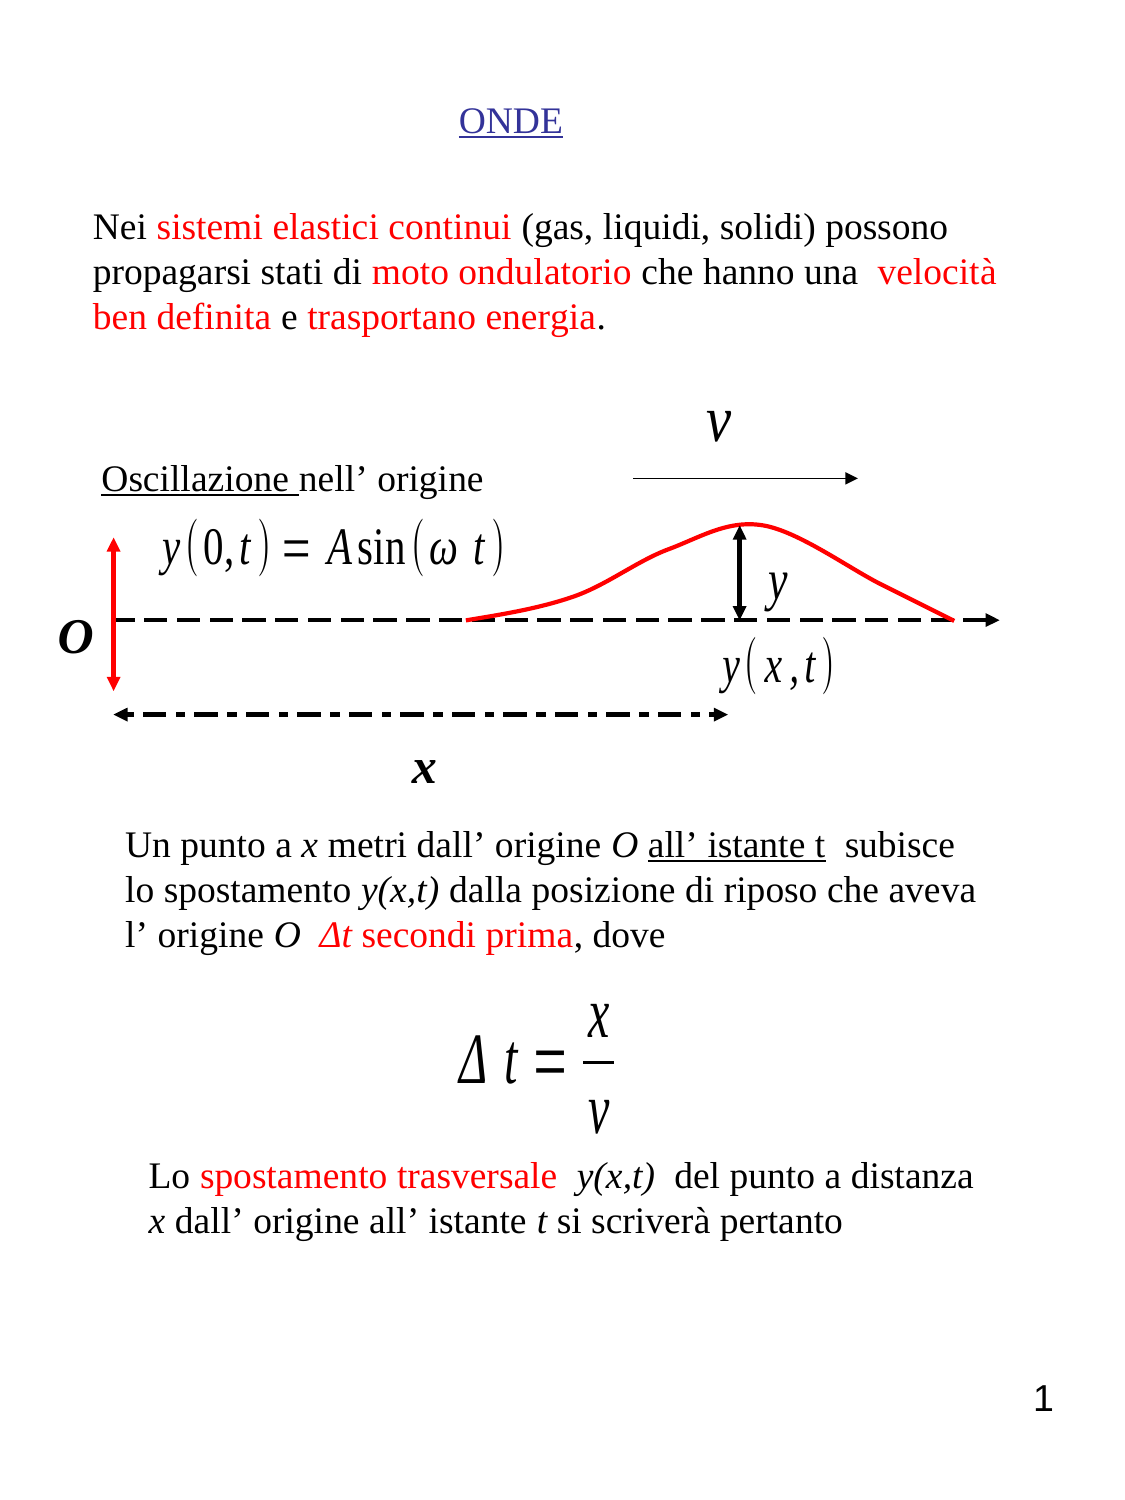

ONDE
Nei sistemi elastici continui (gas, liquidi, solidi) possono propagarsi stati di moto ondulatorio che hanno una velocità ben definita e trasportano energia.
Oscillazione nell’ origine
O
x
Un punto a x metri dall’ origine O all’ istante t subisce
lo spostamento y(x,t) dalla posizione di riposo che aveva
l’ origine O Δt secondi prima, dove
Lo spostamento trasversale y(x,t) del punto a distanza
x dall’ origine all’ istante t si scriverà pertanto
P17 Onde Generalita'
1